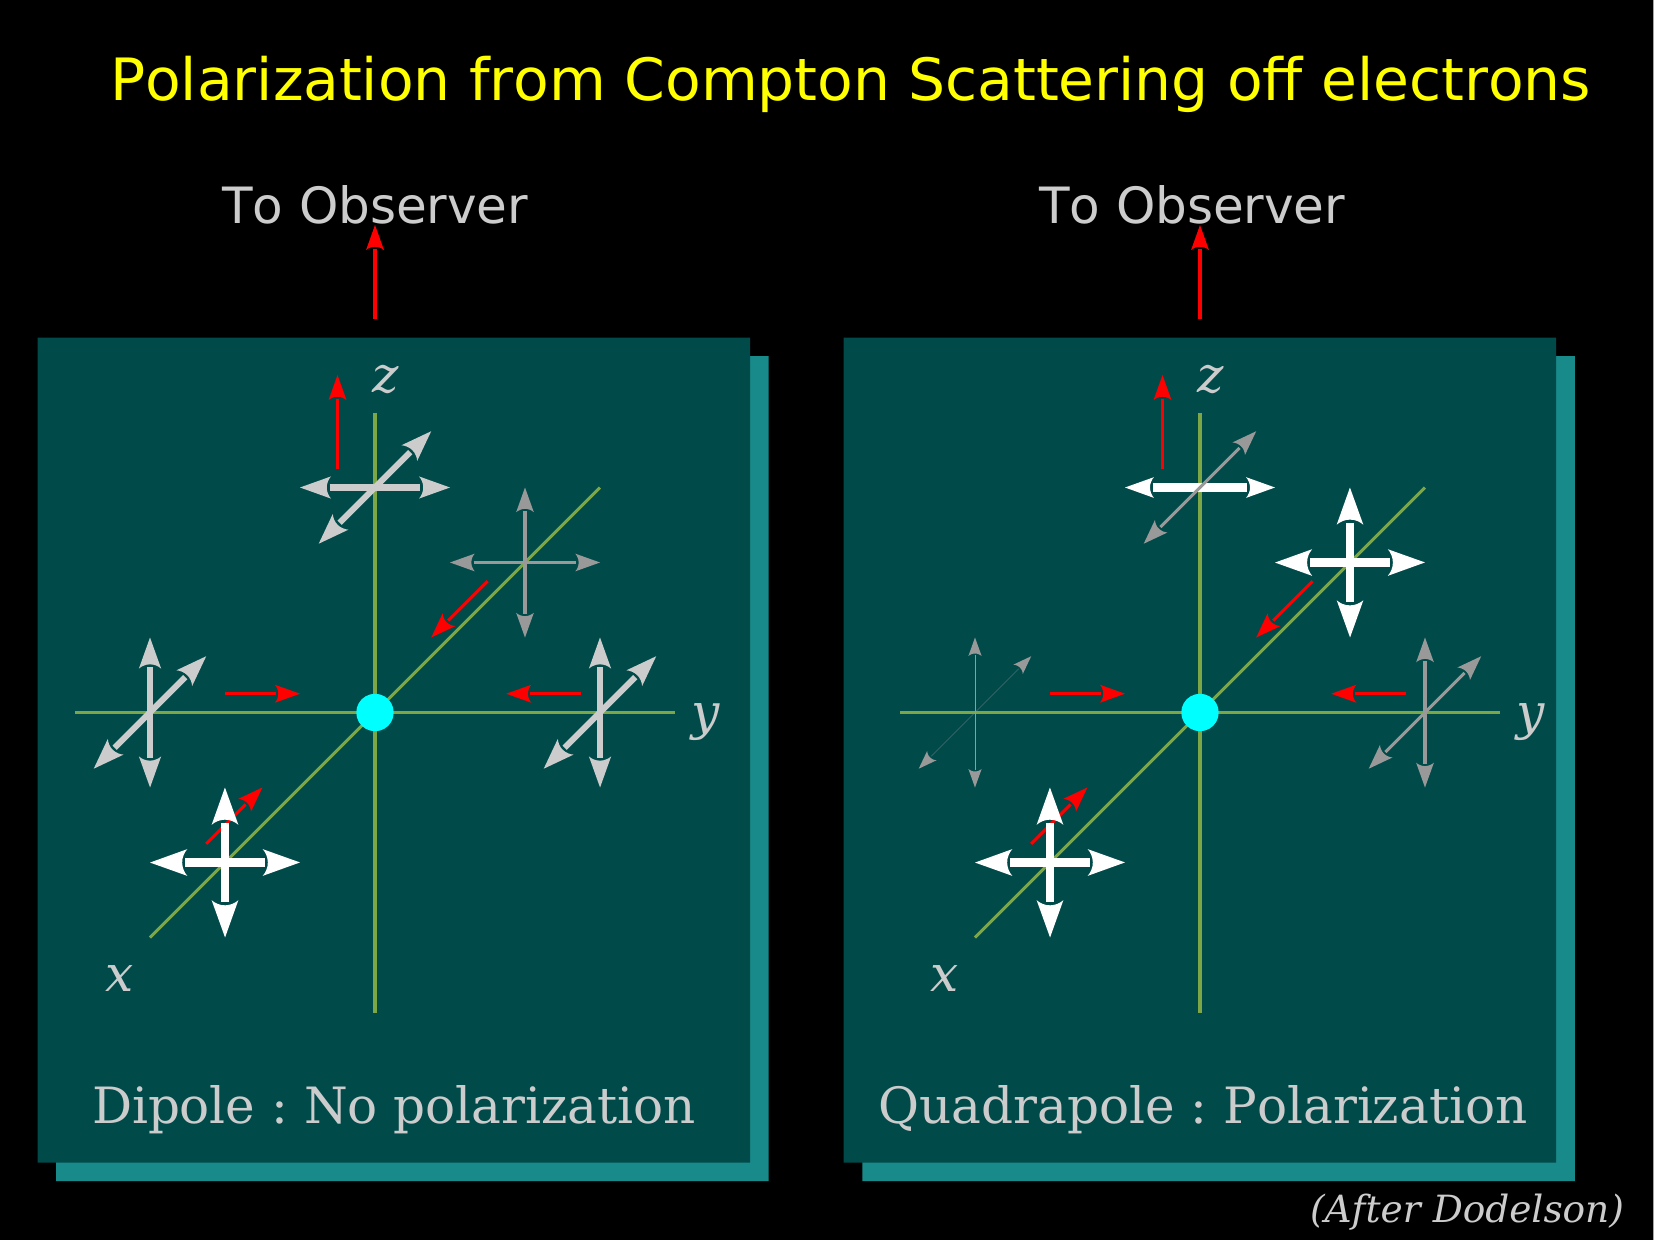

Polarization from Compton Scattering off electrons
To Observer
To Observer
z
z
y
y
x
x
Dipole : No polarization
Quadrapole : Polarization
(After Dodelson)